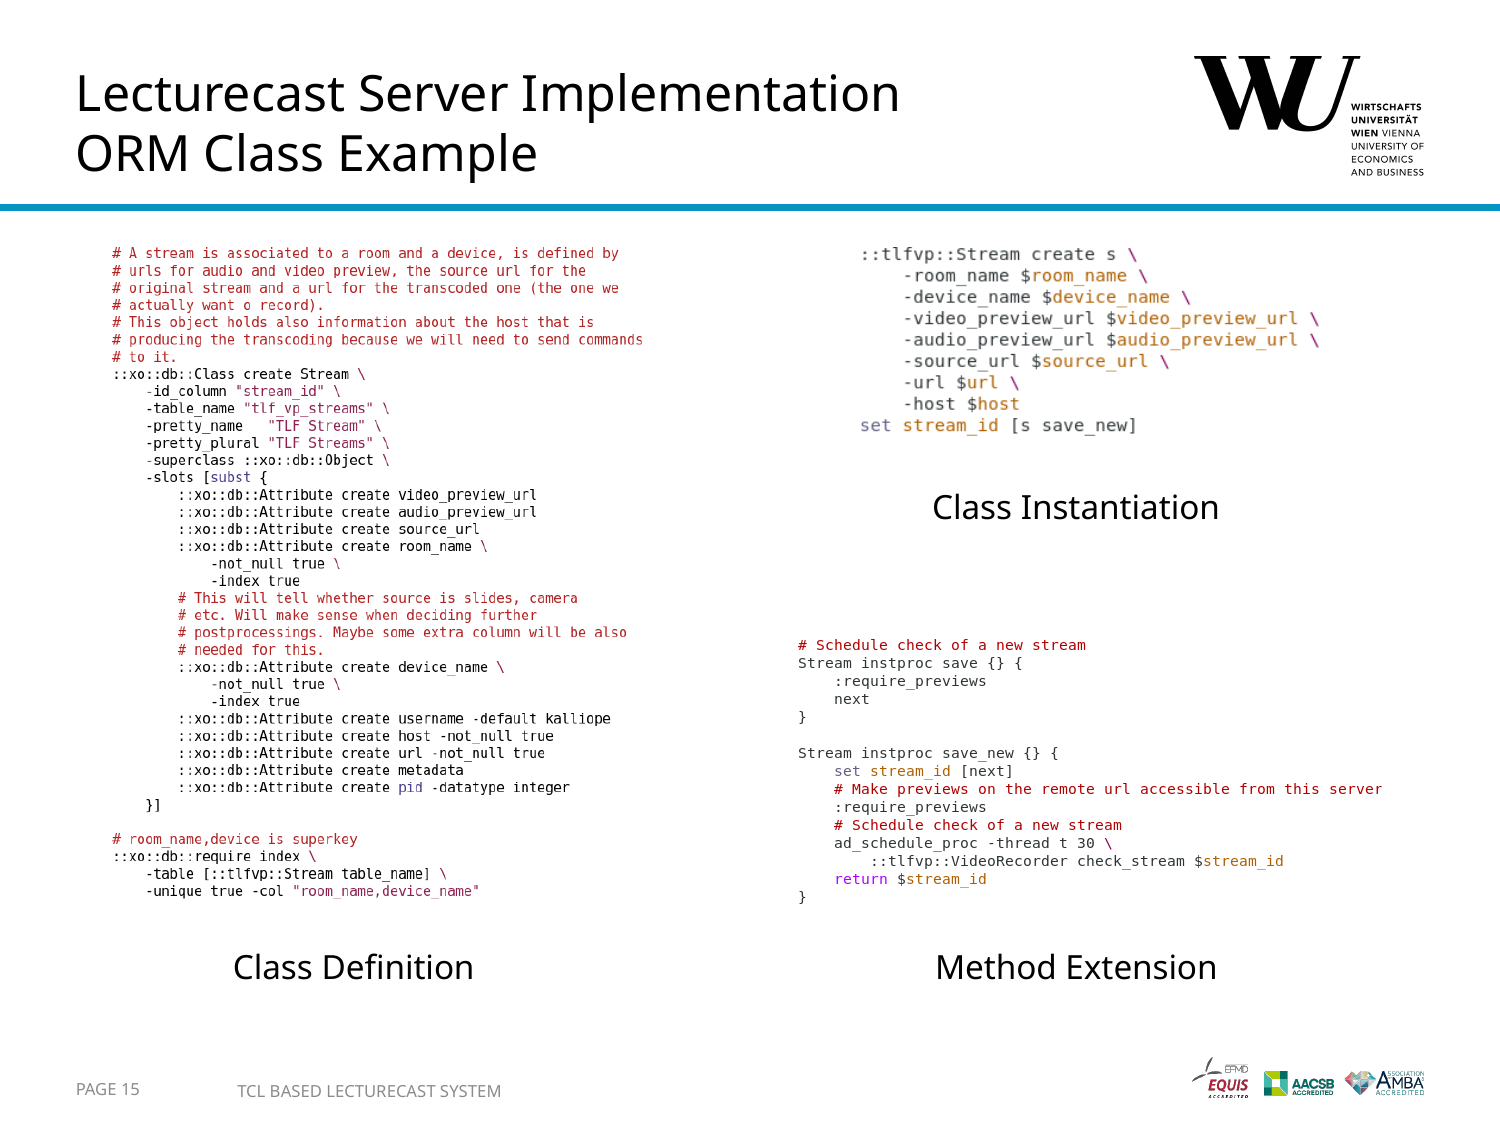

# Lecturecast Server Implementation ORM Class Example
Class Instantiation
Class Definition
Method Extension
Page
Tcl based lecturecast system